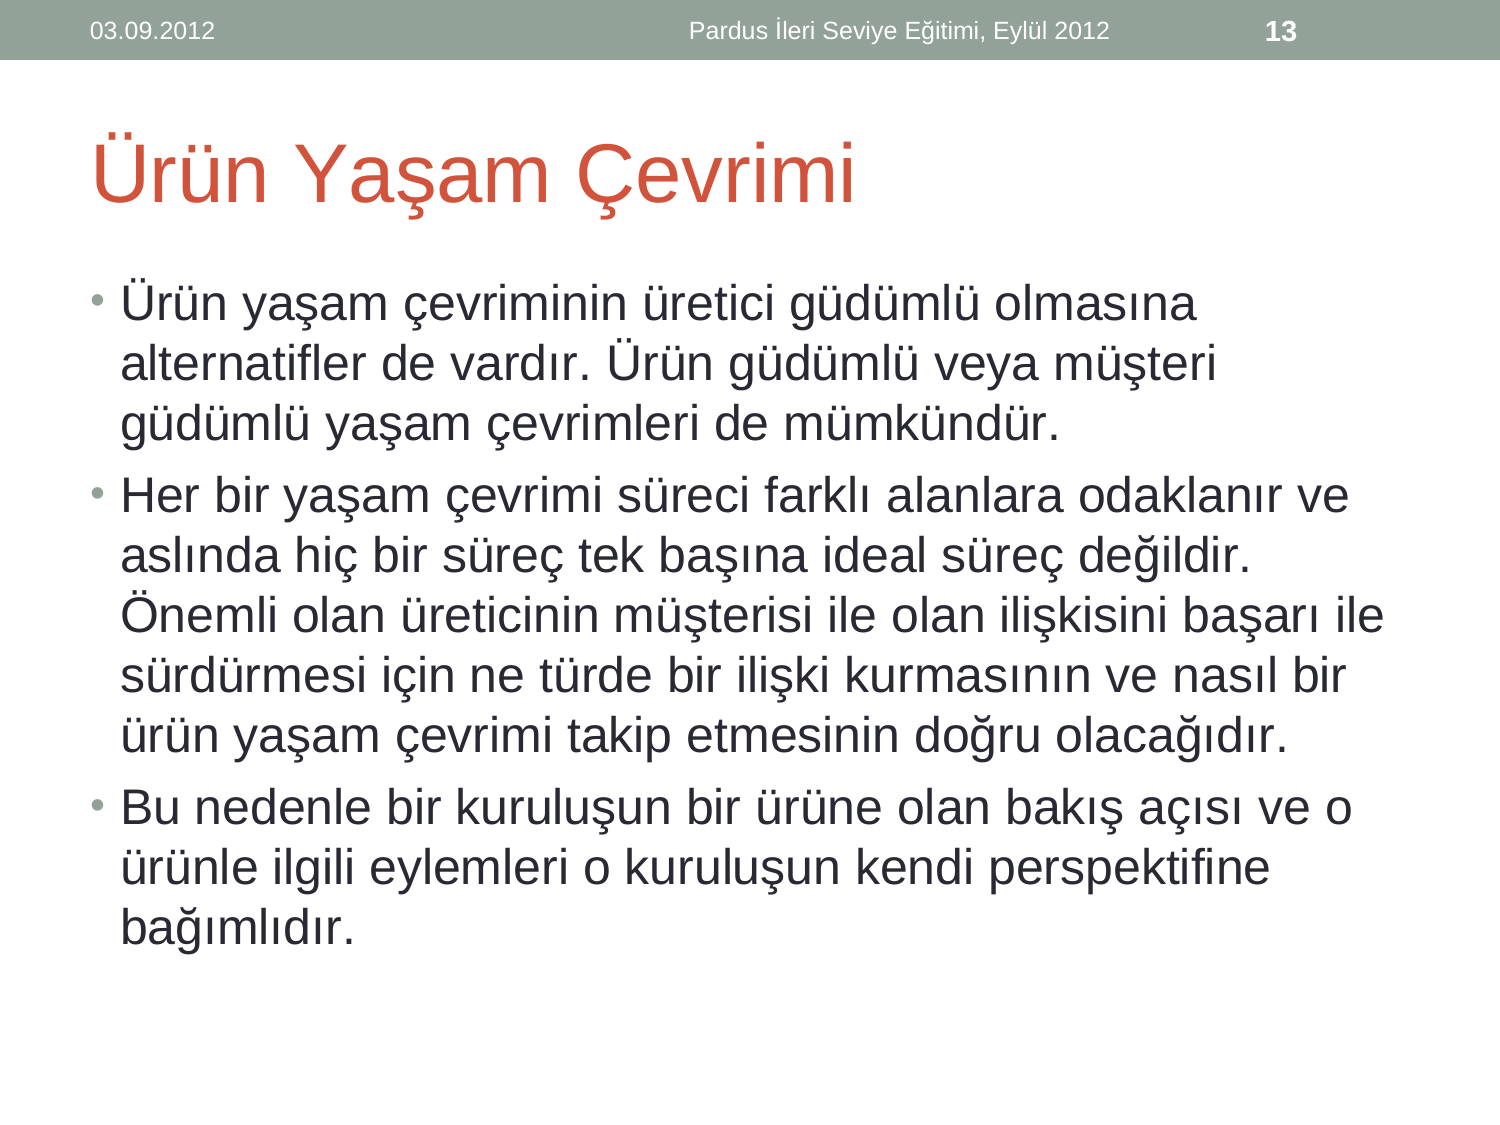

03.09.2012
Pardus İleri Seviye Eğitimi, Eylül 2012
# Ürün Yaşam Çevrimi
Ürün yaşam çevriminin üretici güdümlü olmasına alternatifler de vardır. Ürün güdümlü veya müşteri güdümlü yaşam çevrimleri de mümkündür.
Her bir yaşam çevrimi süreci farklı alanlara odaklanır ve aslında hiç bir süreç tek başına ideal süreç değildir. Önemli olan üreticinin müşterisi ile olan ilişkisini başarı ile sürdürmesi için ne türde bir ilişki kurmasının ve nasıl bir ürün yaşam çevrimi takip etmesinin doğru olacağıdır.
Bu nedenle bir kuruluşun bir ürüne olan bakış açısı ve o ürünle ilgili eylemleri o kuruluşun kendi perspektifine bağımlıdır.